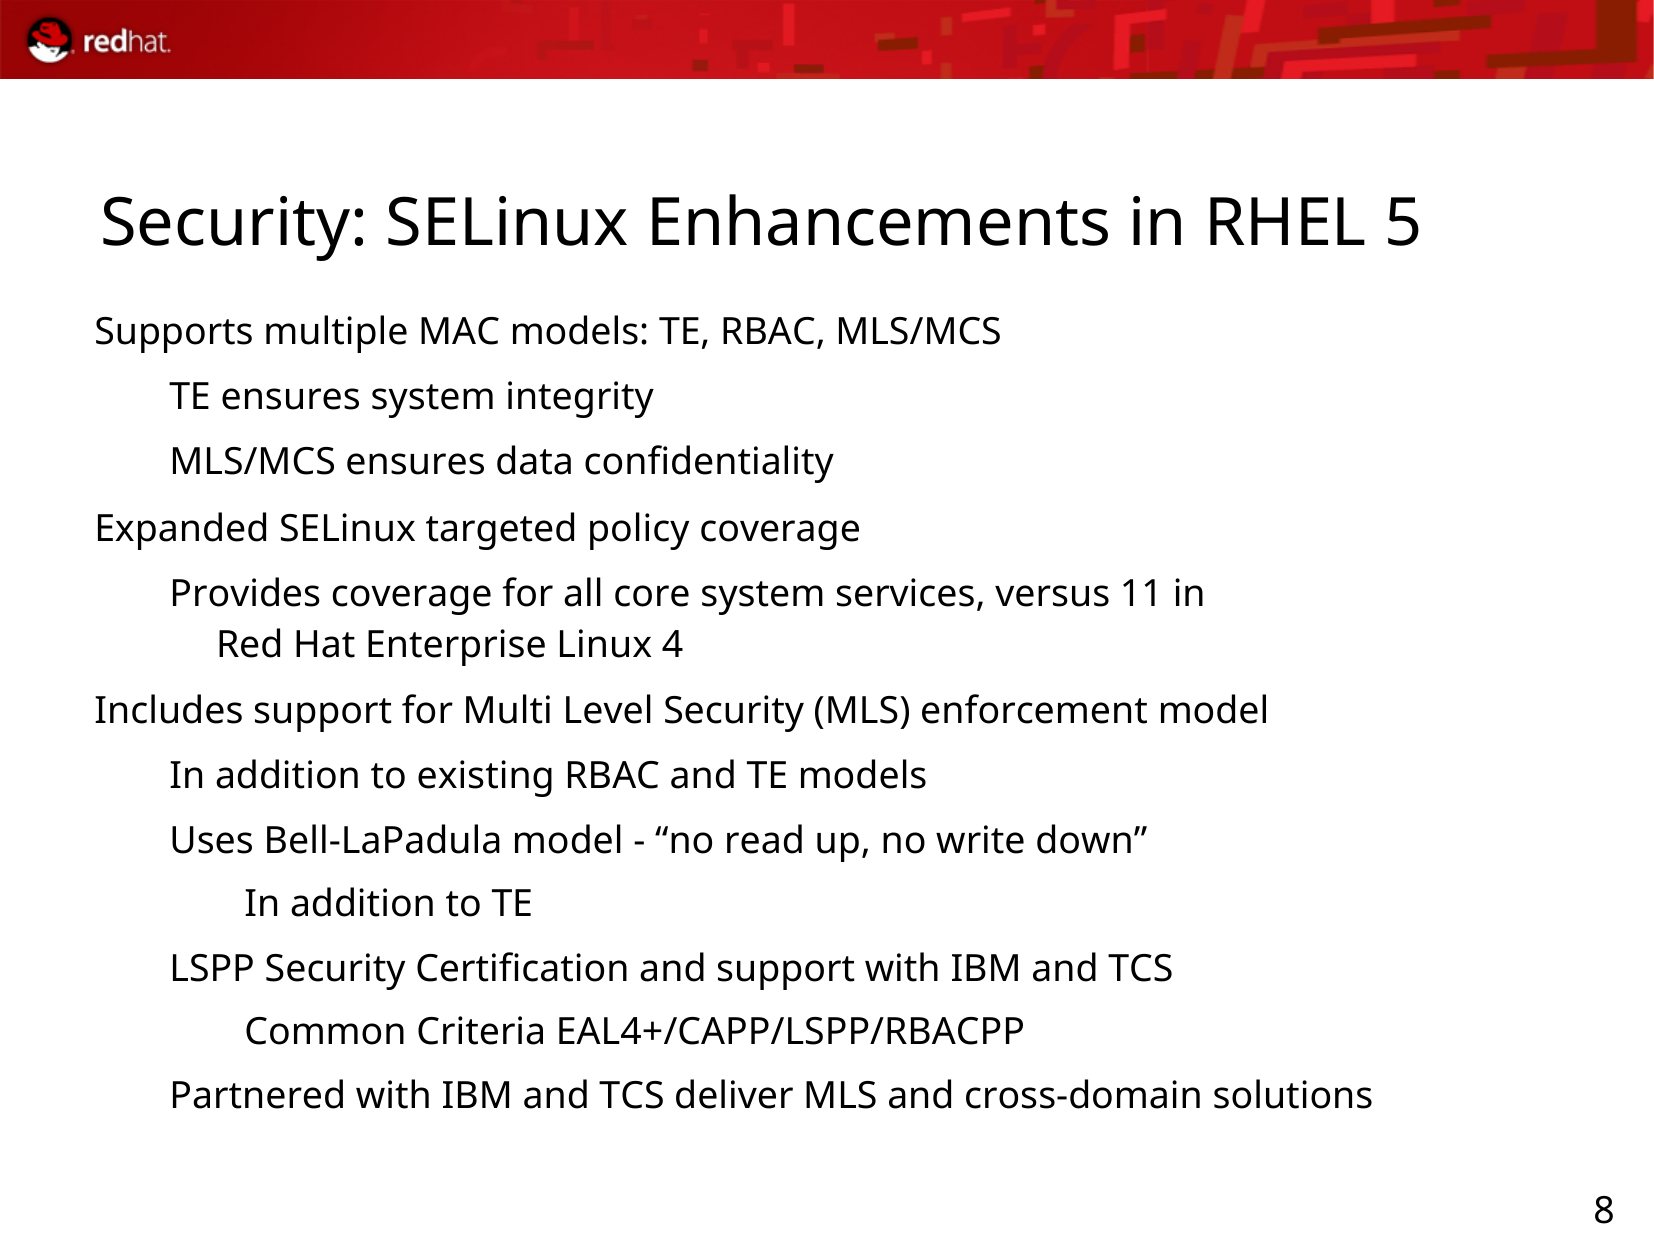

# Security: SELinux Enhancements in RHEL 5
Supports multiple MAC models: TE, RBAC, MLS/MCS
TE ensures system integrity
MLS/MCS ensures data confidentiality
Expanded SELinux targeted policy coverage
Provides coverage for all core system services, versus 11 in
Red Hat Enterprise Linux 4
Includes support for Multi Level Security (MLS) enforcement model
In addition to existing RBAC and TE models
Uses Bell-LaPadula model - “no read up, no write down”
In addition to TE
LSPP Security Certification and support with IBM and TCS
Common Criteria EAL4+/CAPP/LSPP/RBACPP
Partnered with IBM and TCS deliver MLS and cross-domain solutions